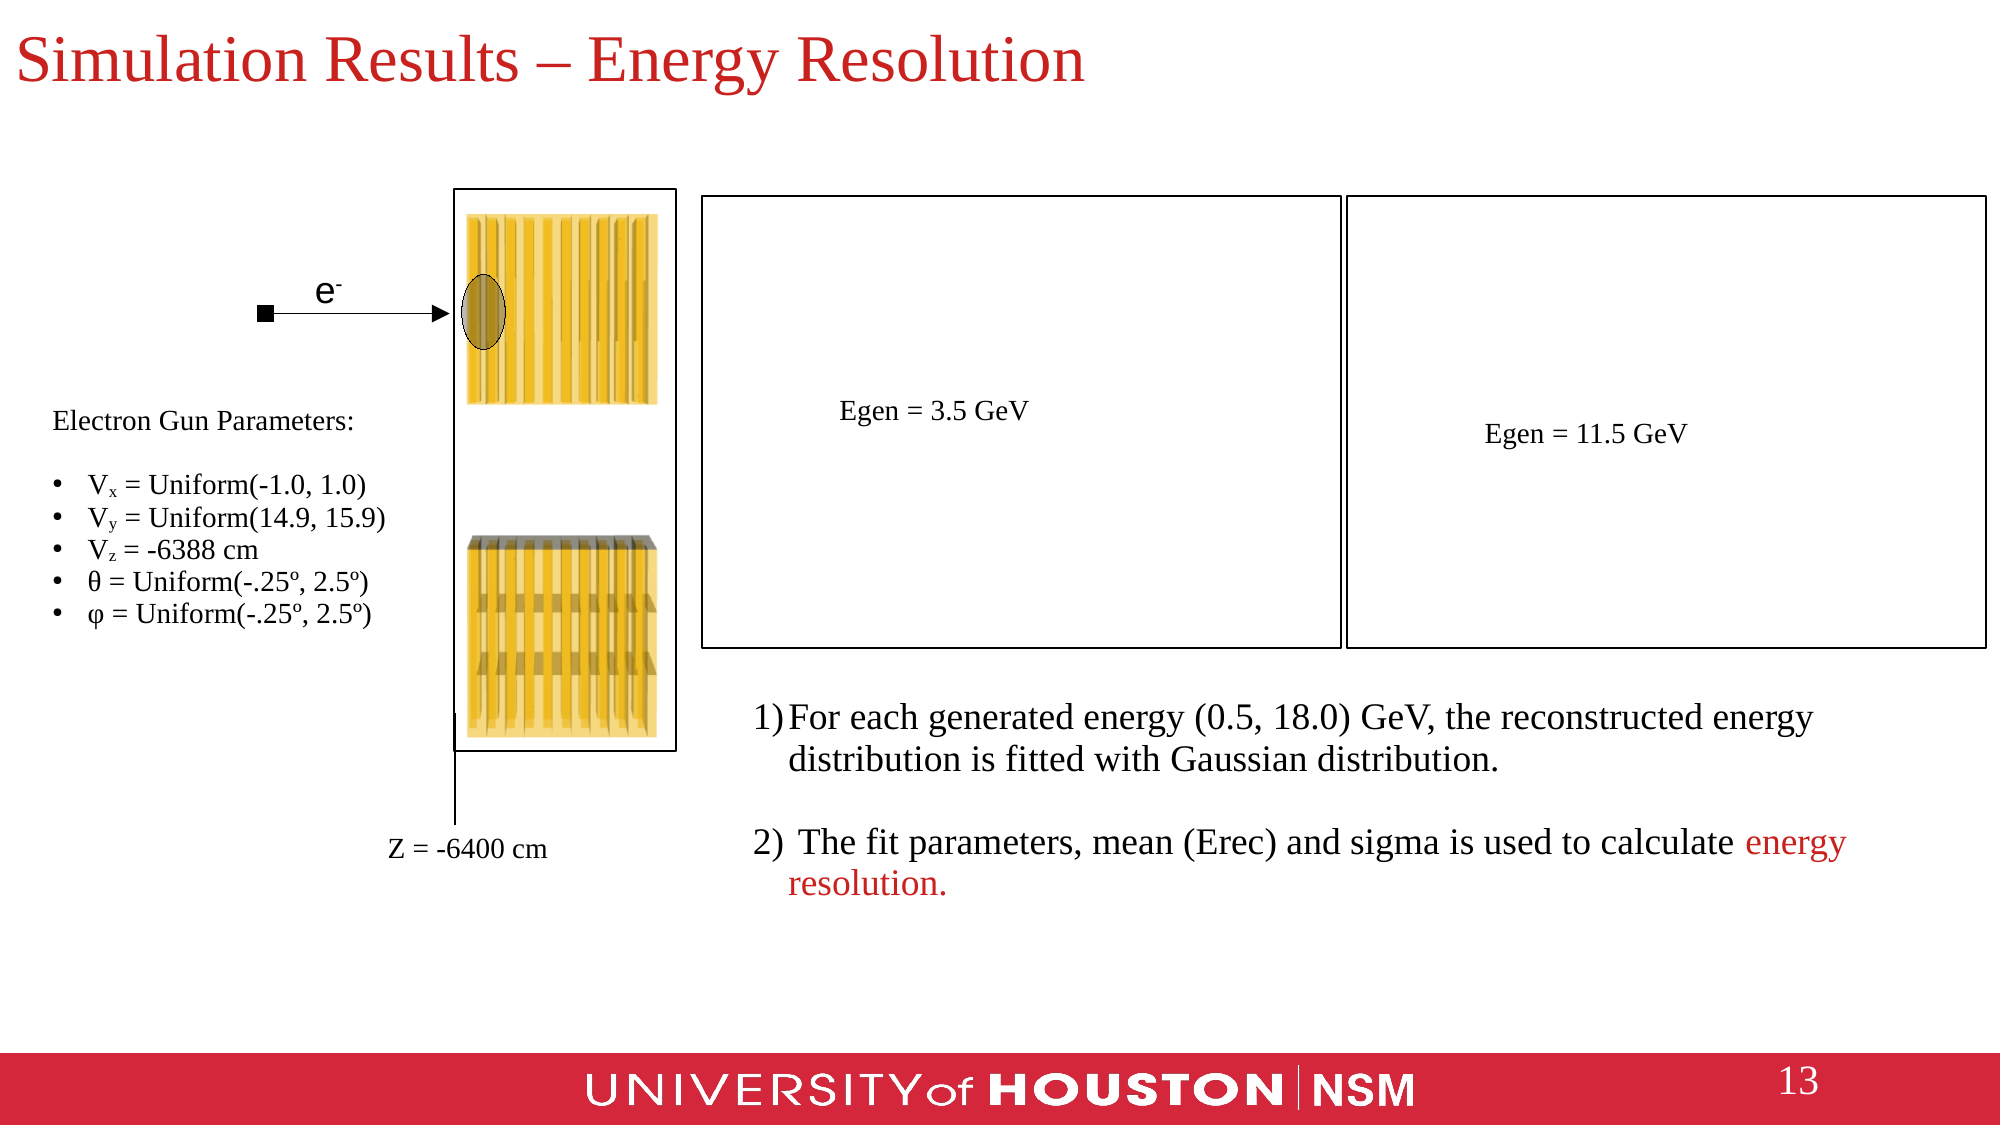

# Simulation Results – Energy Resolution
e-
Egen = 3.5 GeV
Electron Gun Parameters:
Vx = Uniform(-1.0, 1.0)
Vy = Uniform(14.9, 15.9)
Vz = -6388 cm
θ = Uniform(-.25º, 2.5º)
φ = Uniform(-.25º, 2.5º)
Egen = 11.5 GeV
For each generated energy (0.5, 18.0) GeV, the reconstructed energy distribution is fitted with Gaussian distribution.
 The fit parameters, mean (Erec) and sigma is used to calculate energy resolution.
Z = -6400 cm
13
σ2/E2 = a2/E2 + b2/E + c2
σ2/E2 = a2/E2 + b2/E + c2
σ2/E2 = a2/E2 + b2/E + c2